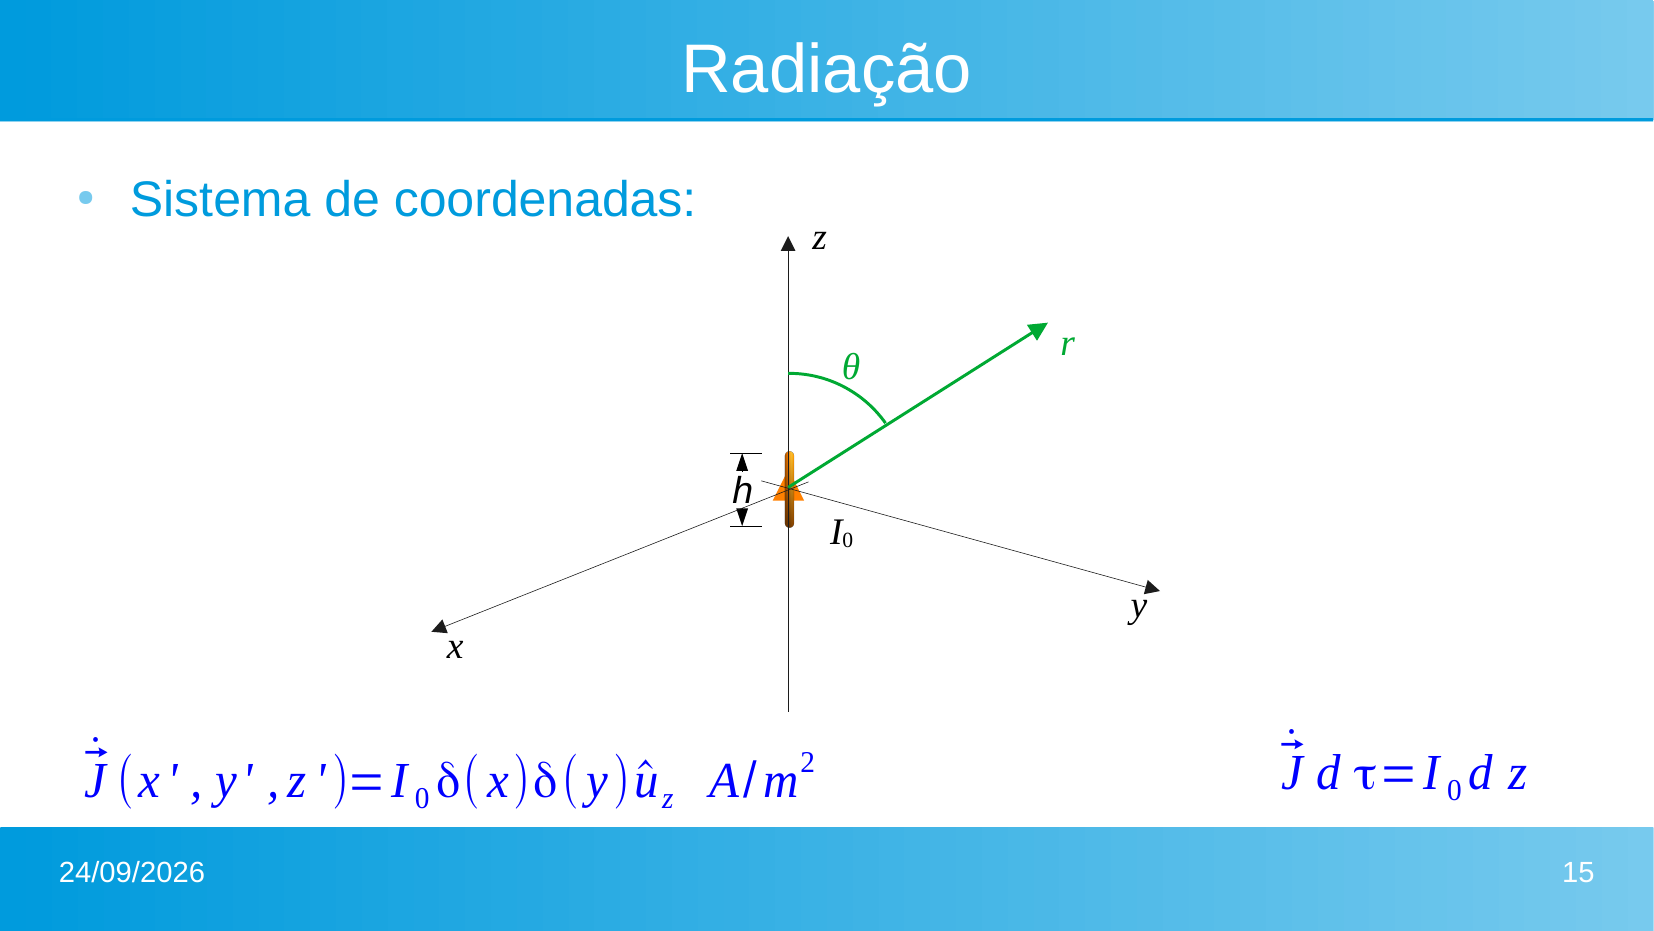

# Radiação
Sistema de coordenadas:
z
r
θ
I0
y
x
15